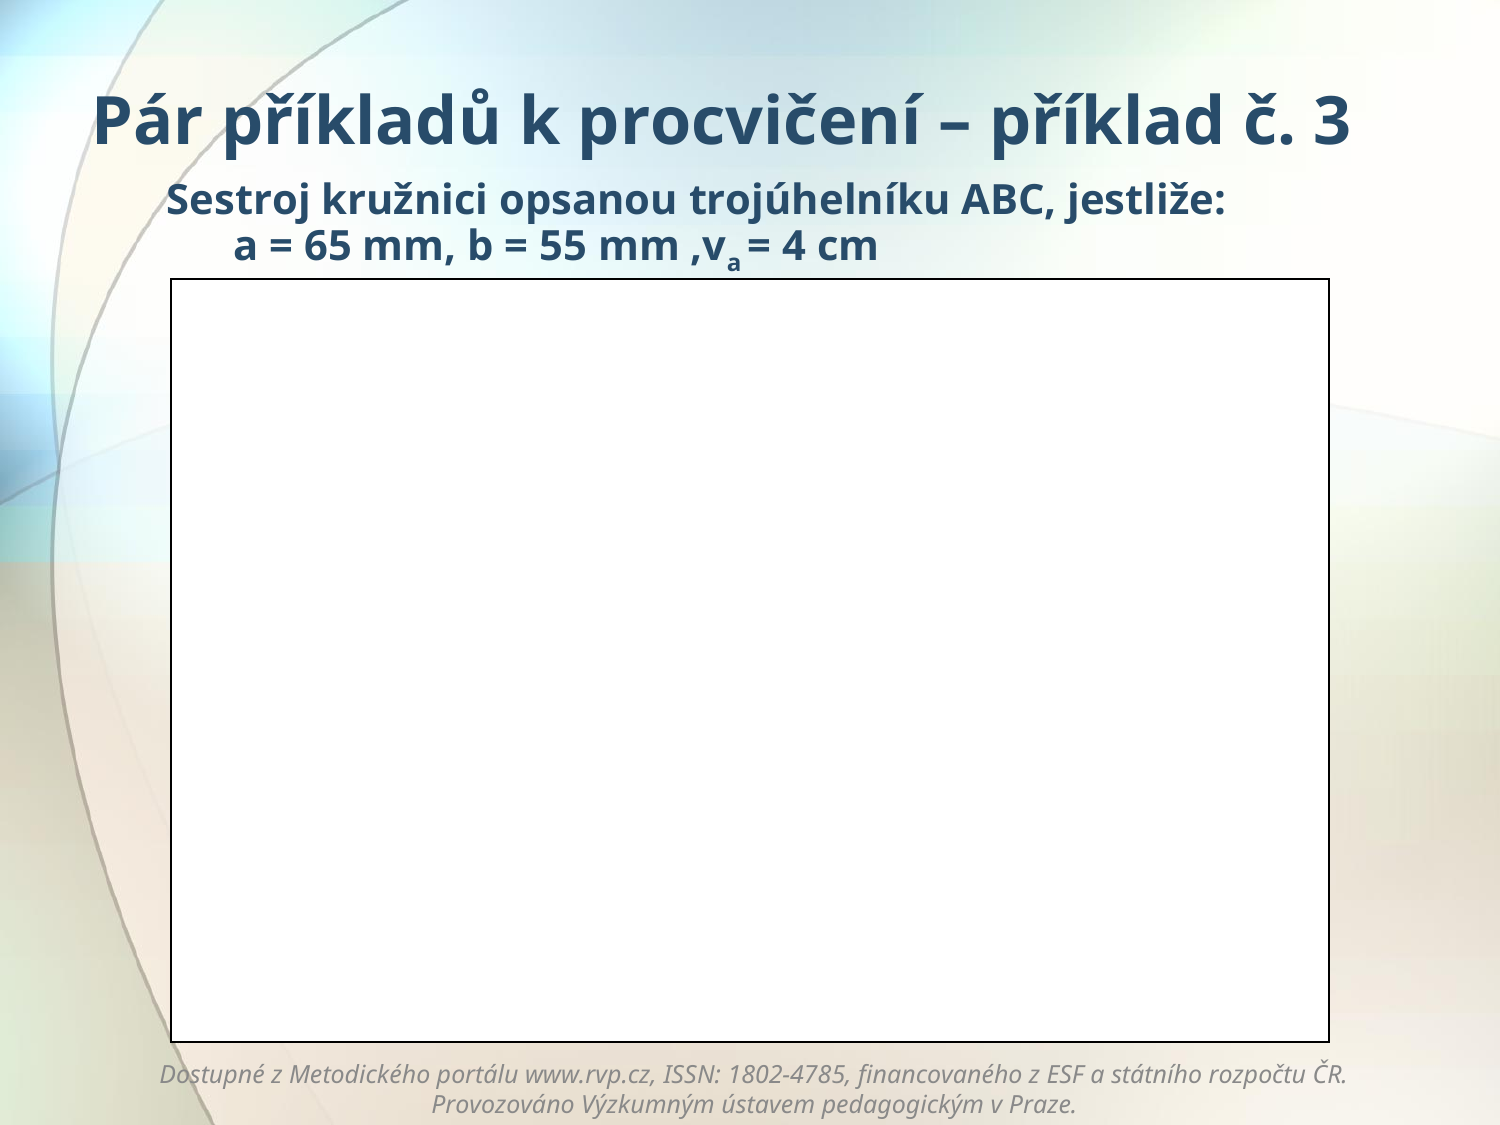

# Pár příkladů k procvičení – příklad č. 3
Sestroj kružnici opsanou trojúhelníku ABC, jestliže:
a = 65 mm, b = 55 mm ,va = 4 cm